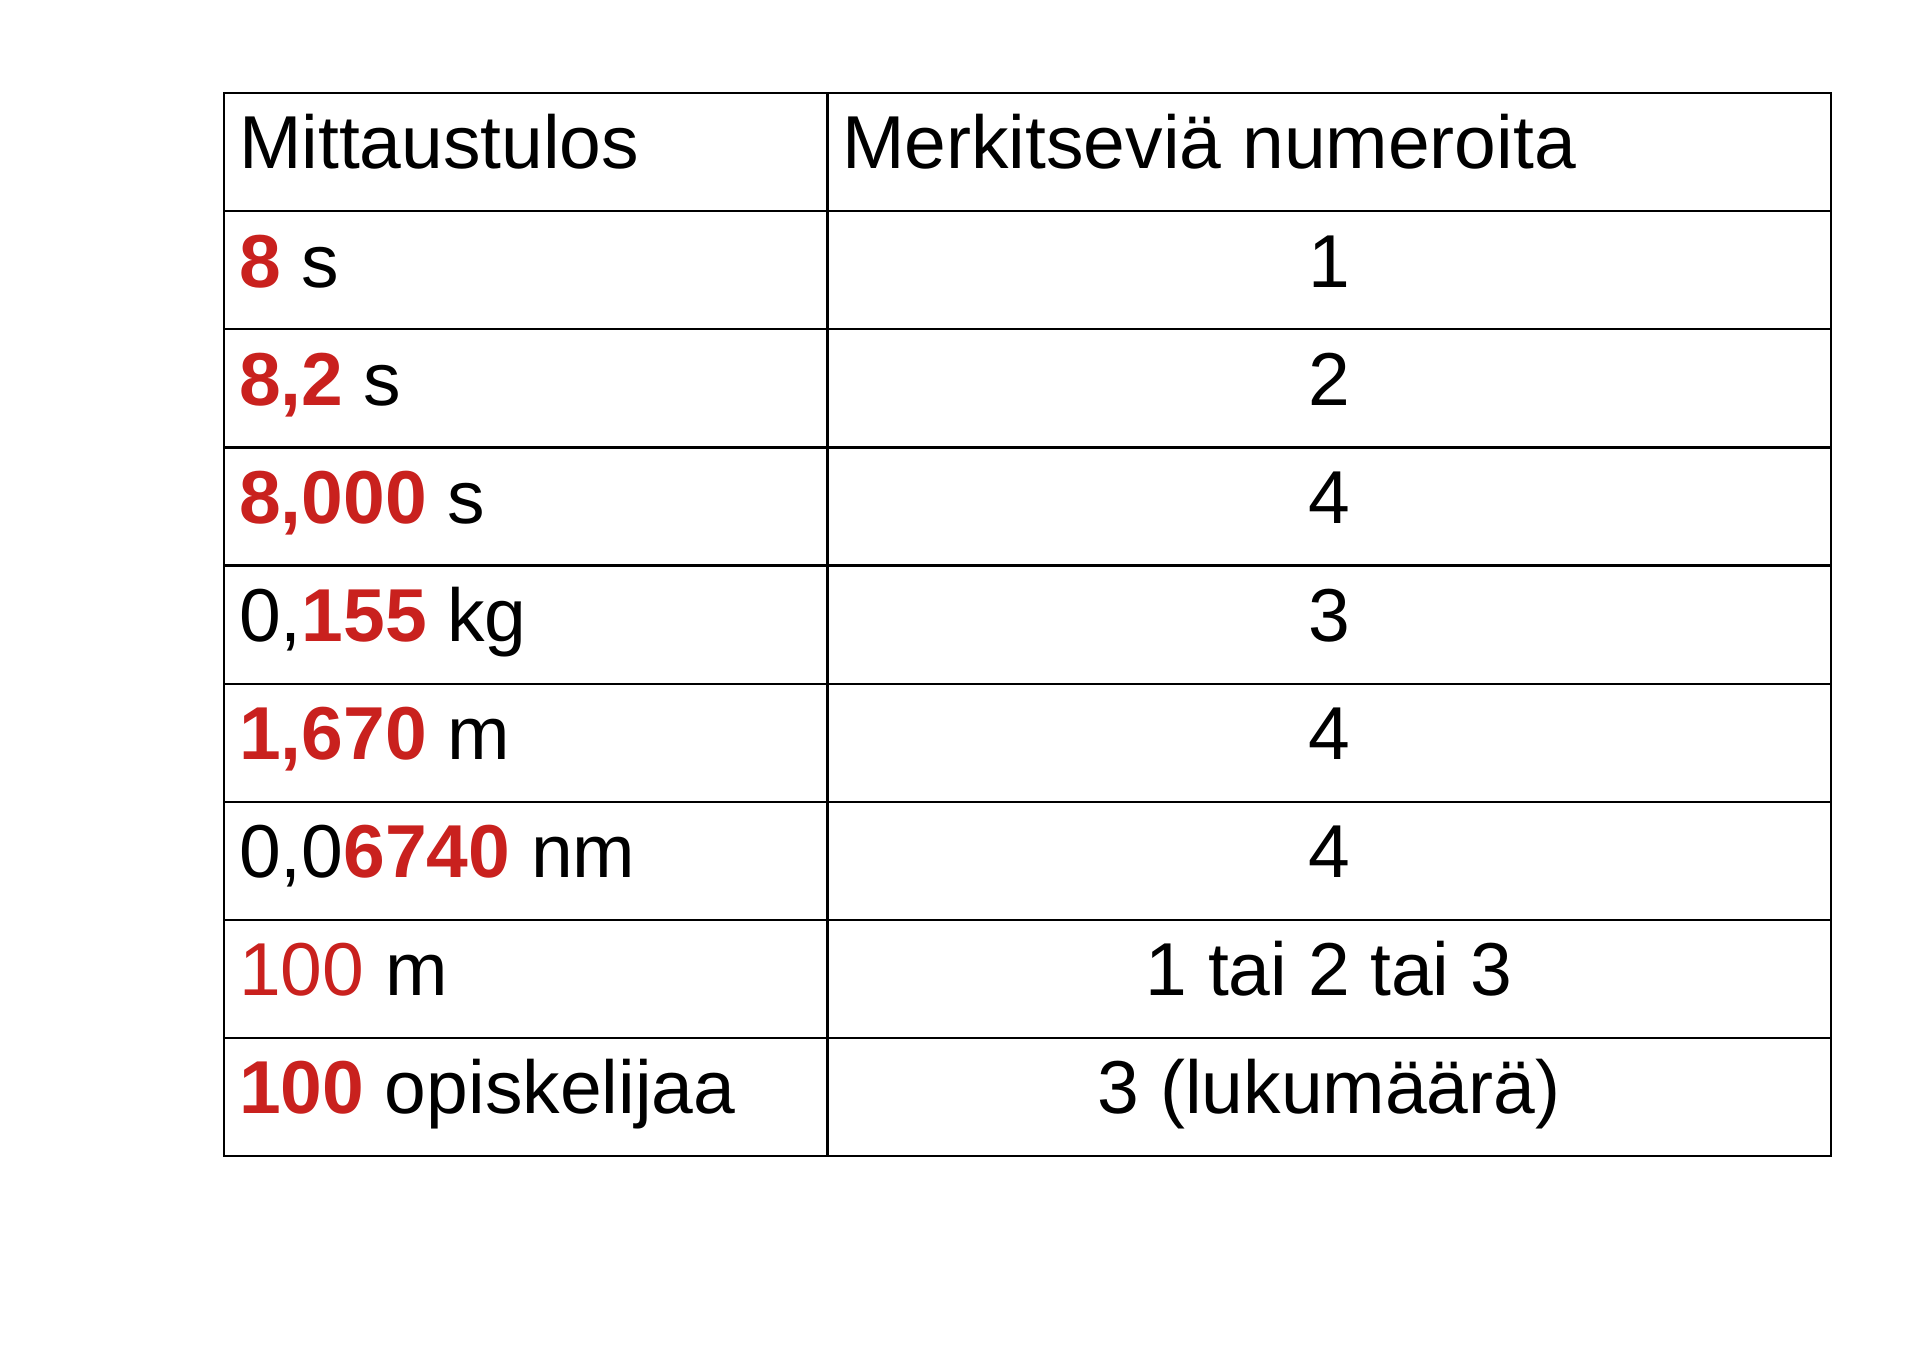

| Mittaustulos | Merkitseviä numeroita |
| --- | --- |
| 8 s | 1 |
| 8,2 s | 2 |
| 8,000 s | 4 |
| 0,155 kg | 3 |
| 1,670 m | 4 |
| 0,06740 nm | 4 |
| 100 m | 1 tai 2 tai 3 |
| 100 opiskelijaa | 3 (lukumäärä) |